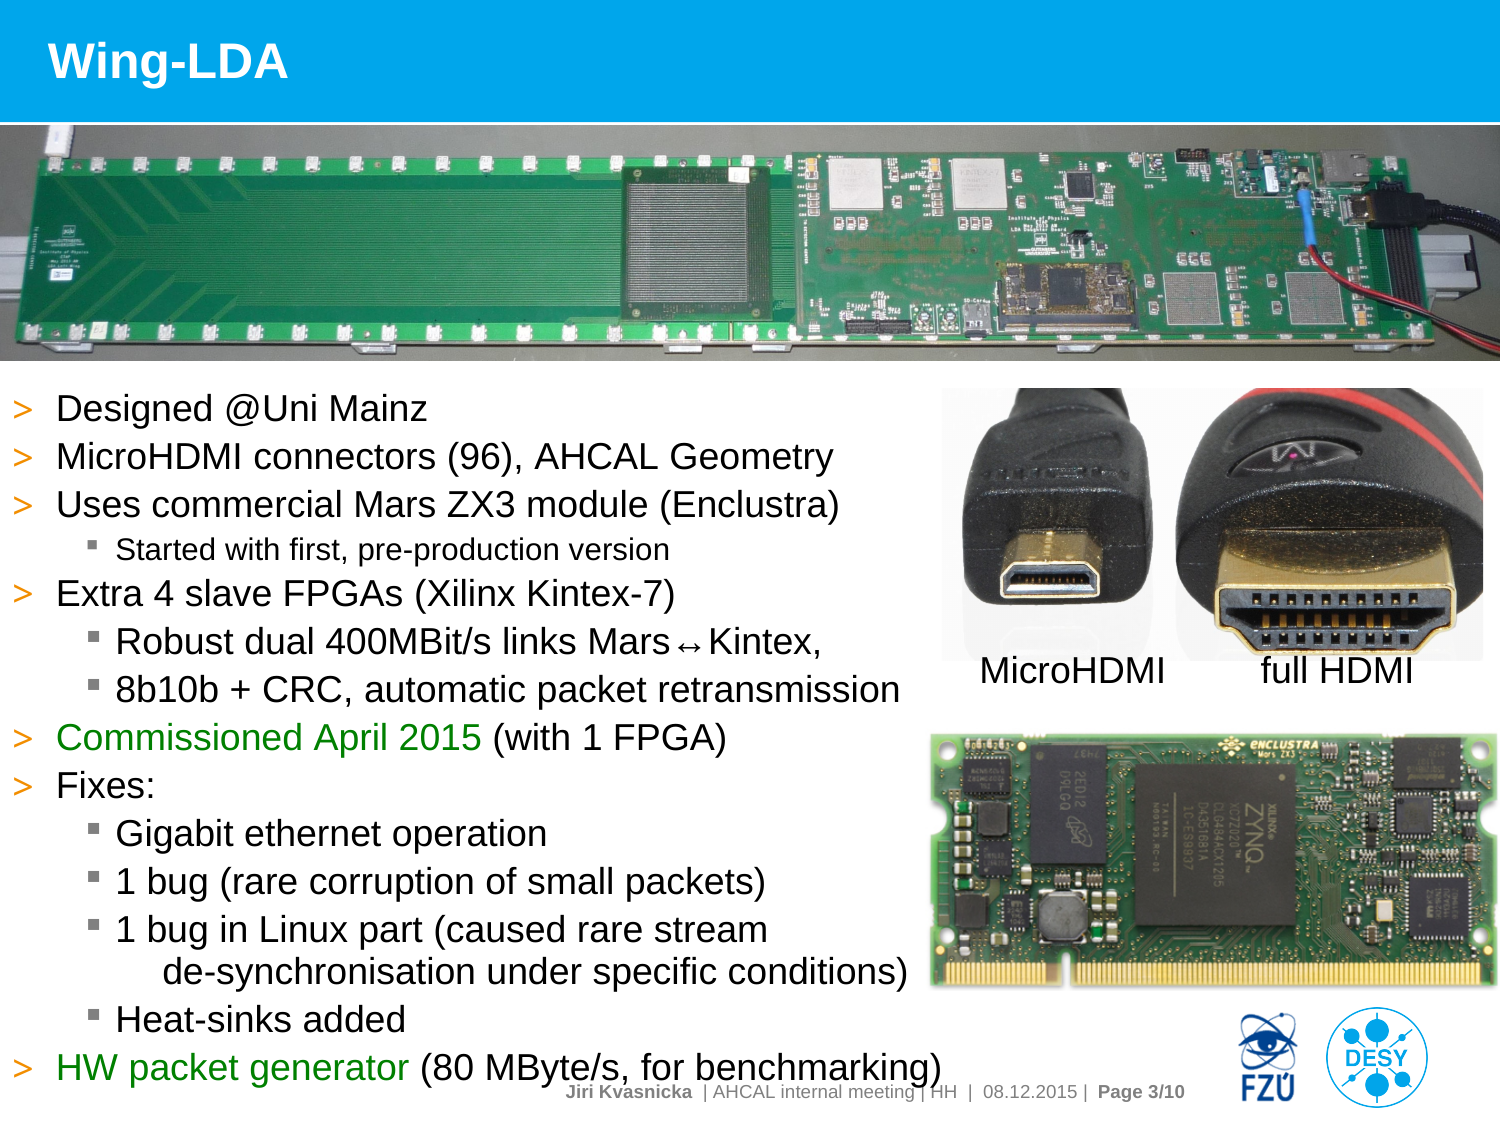

# Wing-LDA
Designed @Uni Mainz
MicroHDMI connectors (96), AHCAL Geometry
Uses commercial Mars ZX3 module (Enclustra)
Started with first, pre-production version
Extra 4 slave FPGAs (Xilinx Kintex-7)
Robust dual 400MBit/s links Mars↔Kintex,
8b10b + CRC, automatic packet retransmission
Commissioned April 2015 (with 1 FPGA)
Fixes:
Gigabit ethernet operation
1 bug (rare corruption of small packets)
1 bug in Linux part (caused rare stream
	de-synchronisation under specific conditions)
Heat-sinks added
HW packet generator (80 MByte/s, for benchmarking)
MicroHDMI full HDMI